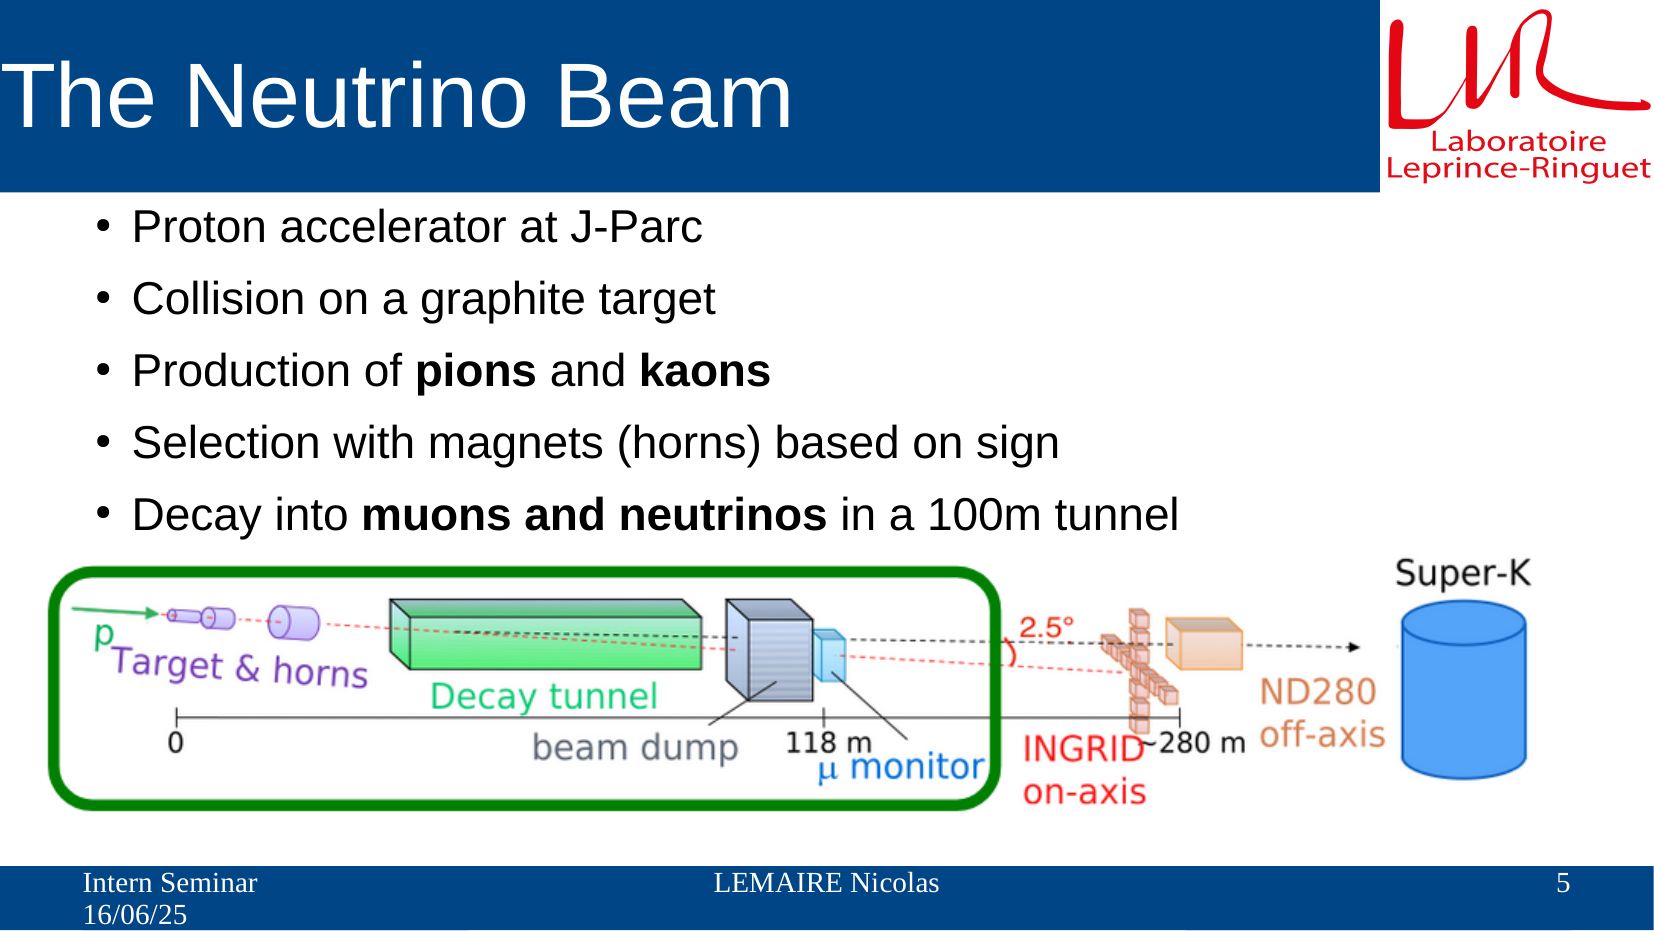

# The Neutrino Beam
Proton accelerator at J-Parc
Collision on a graphite target
Production of pions and kaons
Selection with magnets (horns) based on sign
Decay into muons and neutrinos in a 100m tunnel
5